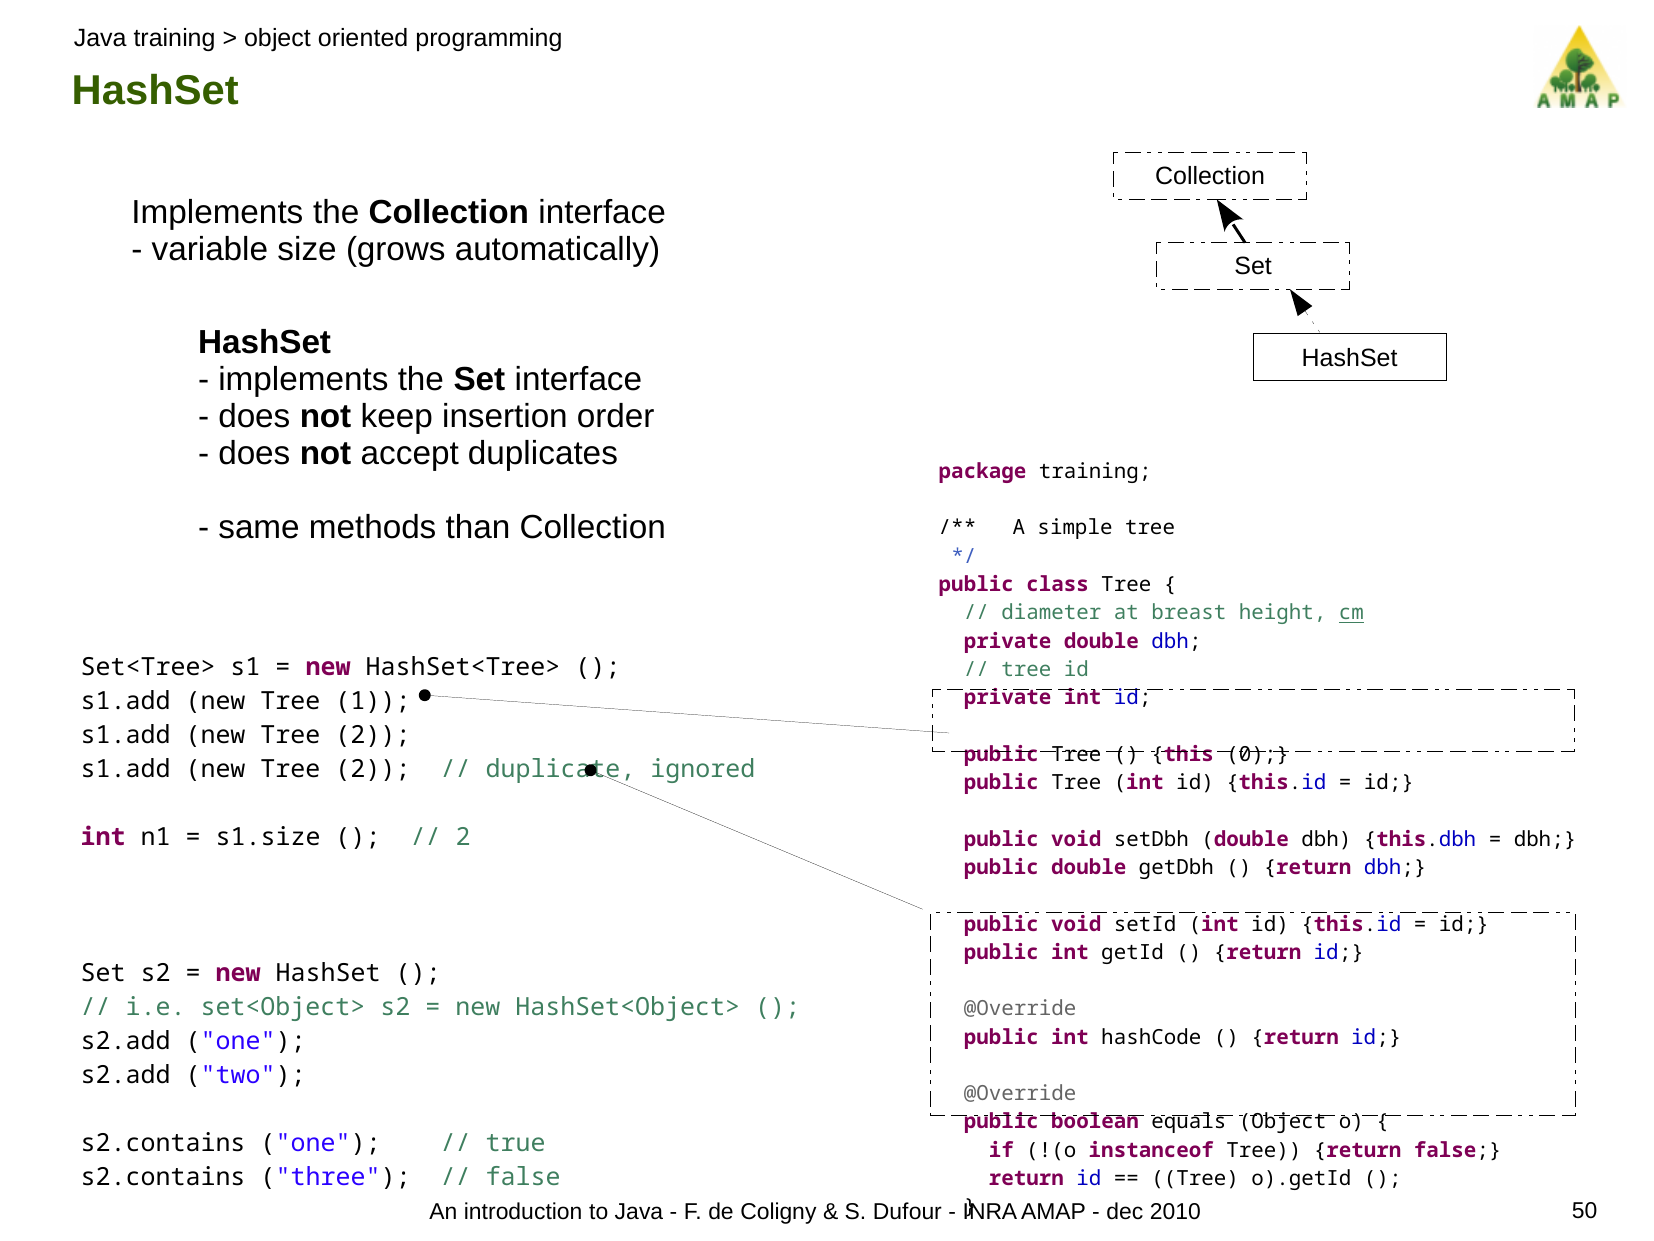

Java training > object oriented programming
HashSet
Collection
Implements the Collection interface
- variable size (grows automatically)
Set
HashSet
- implements the Set interface
- does not keep insertion order
- does not accept duplicates
- same methods than Collection
HashSet
package training;
/**	A simple tree
 */
public class Tree {
 // diameter at breast height, cm
 private double dbh;
 // tree id
 private int id;
 public Tree () {this (0);}
 public Tree (int id) {this.id = id;}
 public void setDbh (double dbh) {this.dbh = dbh;}
 public double getDbh () {return dbh;}
 public void setId (int id) {this.id = id;}
 public int getId () {return id;}
 @Override
 public int hashCode () {return id;}
 @Override
 public boolean equals (Object o) {
 if (!(o instanceof Tree)) {return false;}
 return id == ((Tree) o).getId ();
 }
}
Set<Tree> s1 = new HashSet<Tree> ();
s1.add (new Tree (1));
s1.add (new Tree (2));
s1.add (new Tree (2)); // duplicate, ignored
int n1 = s1.size (); // 2
Set s2 = new HashSet ();
// i.e. set<Object> s2 = new HashSet<Object> ();
s2.add ("one");
s2.add ("two");
s2.contains ("one"); // true
s2.contains ("three"); // false
50